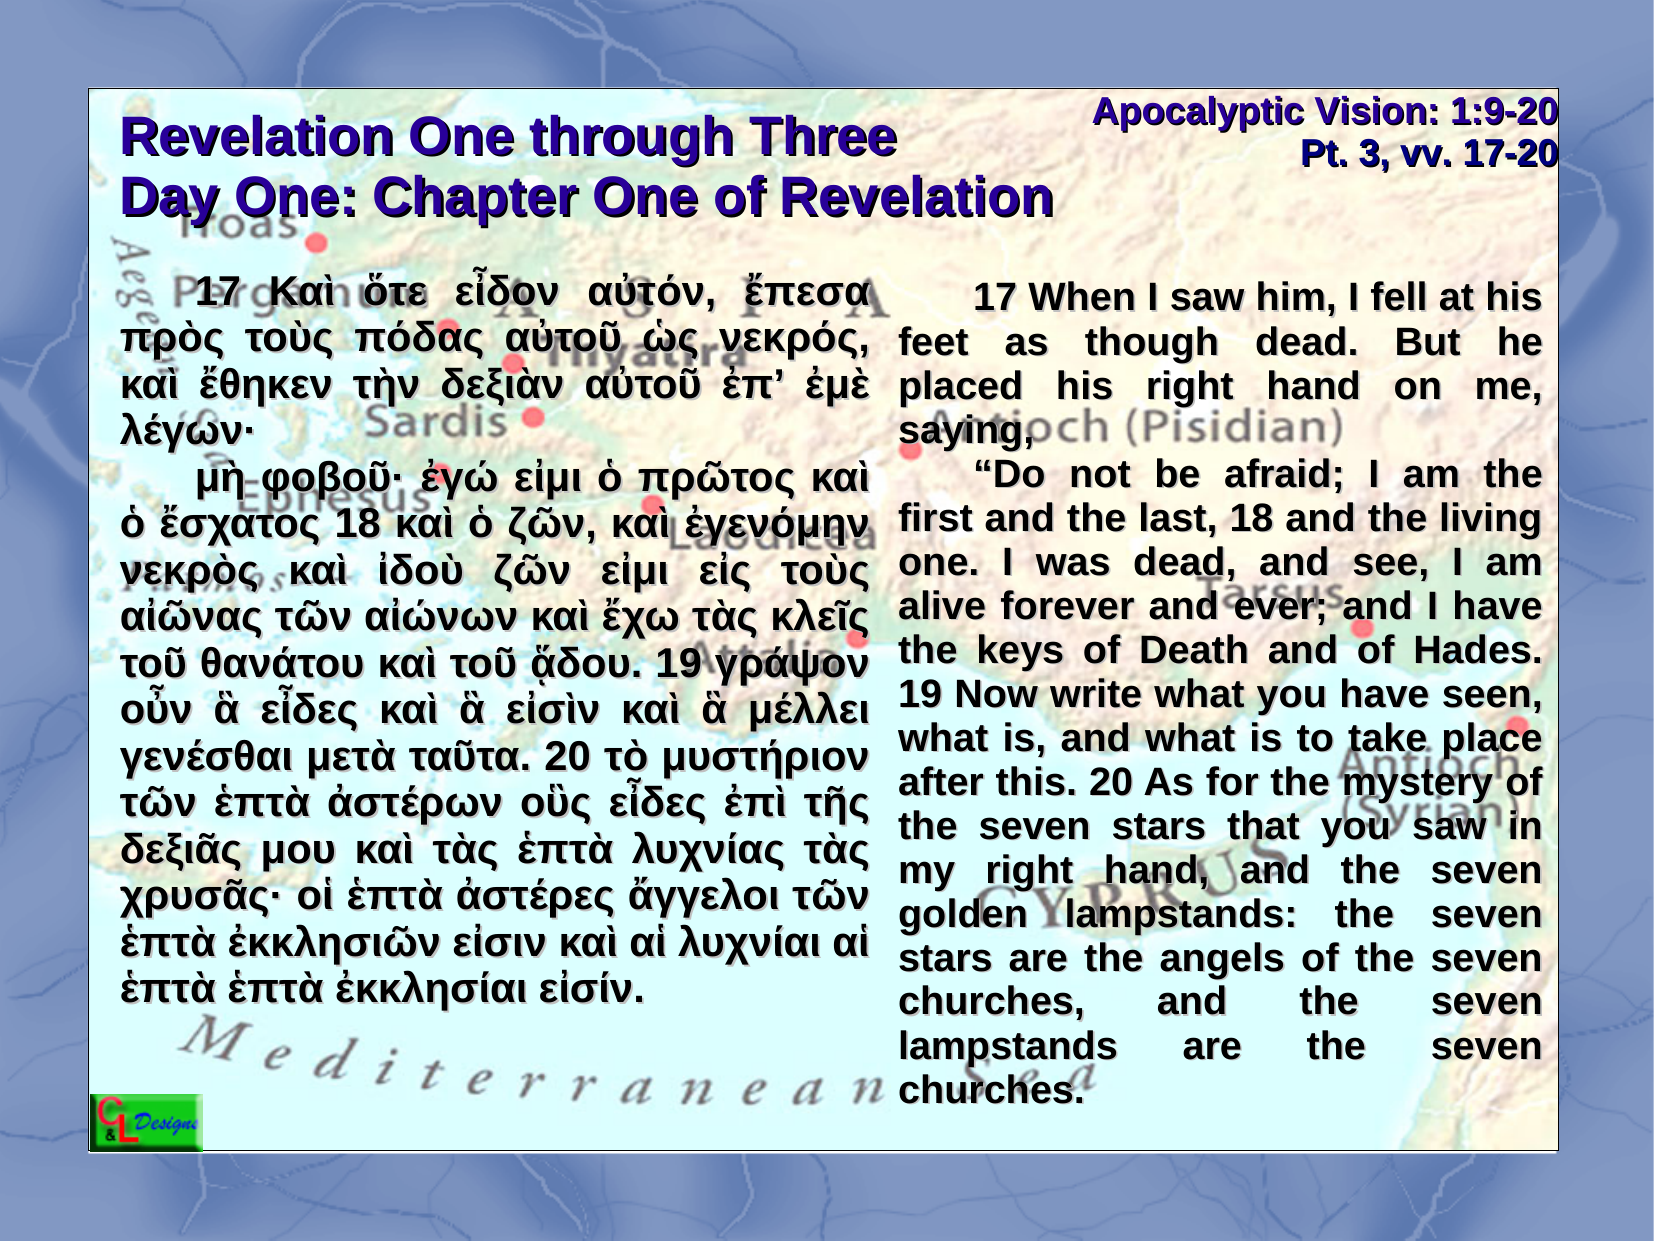

Apocalyptic Vision: 1:9-20
 Pt. 3, vv. 17-20
# Revelation One through Three Day One: Chapter One of Revelation
	17 Καὶ ὅτε εἶδον αὐτόν, ἔπεσα πρὸς τοὺς πόδας αὐτοῦ ὡς νεκρός, καὶ ἔθηκεν τὴν δεξιὰν αὐτοῦ ἐπʼ ἐμὲ λέγων·
	μὴ φοβοῦ· ἐγώ εἰμι ὁ πρῶτος καὶ ὁ ἔσχατος 18 καὶ ὁ ζῶν, καὶ ἐγενόμην νεκρὸς καὶ ἰδοὺ ζῶν εἰμι εἰς τοὺς αἰῶνας τῶν αἰώνων καὶ ἔχω τὰς κλεῖς τοῦ θανάτου καὶ τοῦ ᾅδου. 19 γράψον οὖν ἃ εἶδες καὶ ἃ εἰσὶν καὶ ἃ μέλλει γενέσθαι μετὰ ταῦτα. 20 τὸ μυστήριον τῶν ἑπτὰ ἀστέρων οὓς εἶδες ἐπὶ τῆς δεξιᾶς μου καὶ τὰς ἑπτὰ λυχνίας τὰς χρυσᾶς· οἱ ἑπτὰ ἀστέρες ἄγγελοι τῶν ἑπτὰ ἐκκλησιῶν εἰσιν καὶ αἱ λυχνίαι αἱ ἑπτὰ ἑπτὰ ἐκκλησίαι εἰσίν.
	17 When I saw him, I fell at his feet as though dead. But he placed his right hand on me, saying,
	“Do not be afraid; I am the first and the last, 18 and the living one. I was dead, and see, I am alive forever and ever; and I have the keys of Death and of Hades. 19 Now write what you have seen, what is, and what is to take place after this. 20 As for the mystery of the seven stars that you saw in my right hand, and the seven golden lampstands: the seven stars are the angels of the seven churches, and the seven lampstands are the seven churches.